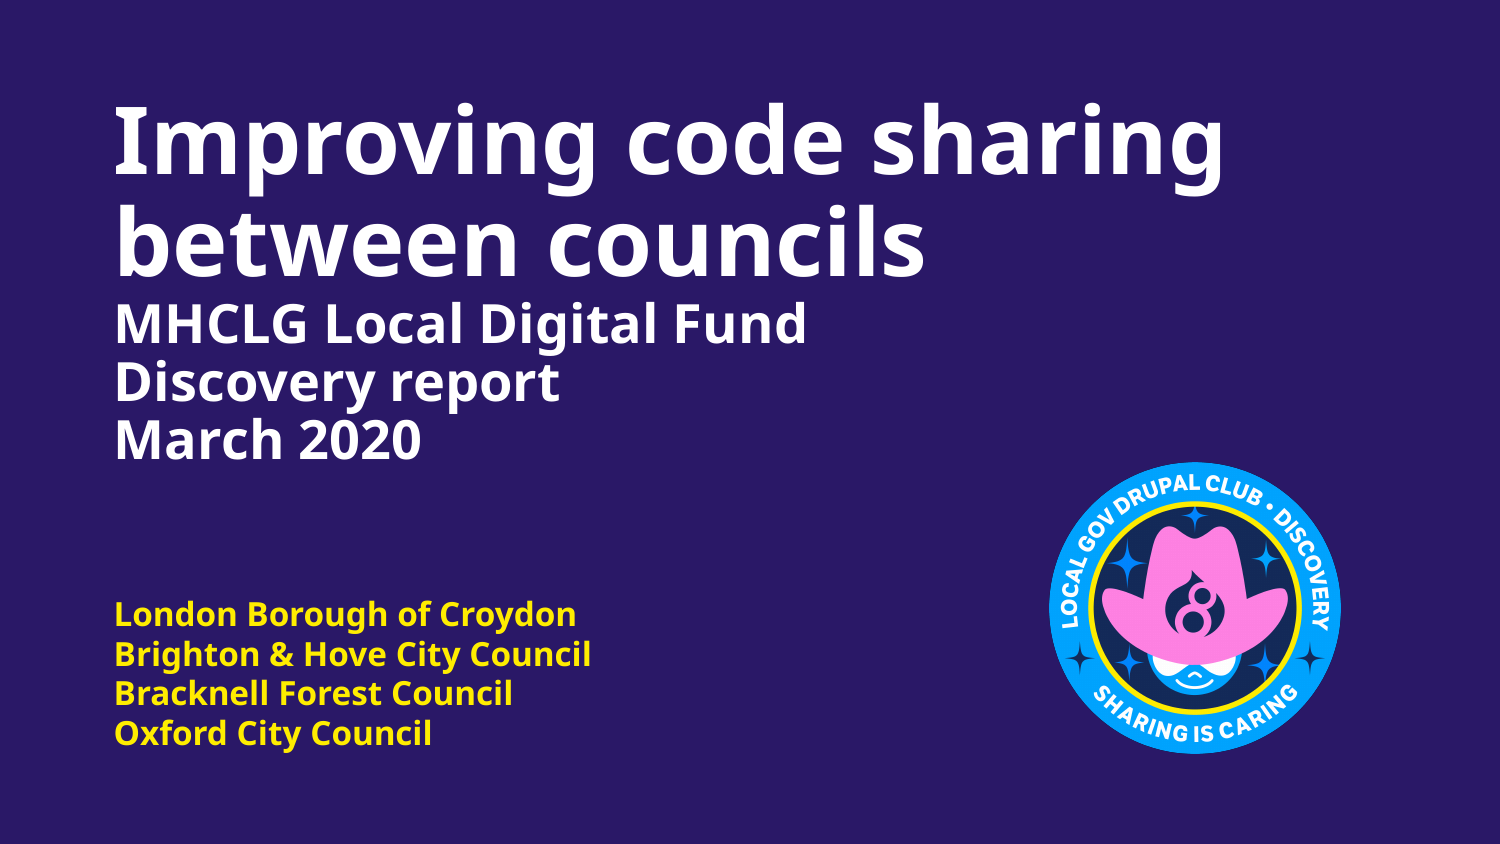

# Improving code sharing between councils MHCLG Local Digital Fund Discovery report March 2020
London Borough of Croydon
Brighton & Hove City Council
Bracknell Forest Council
Oxford City Council